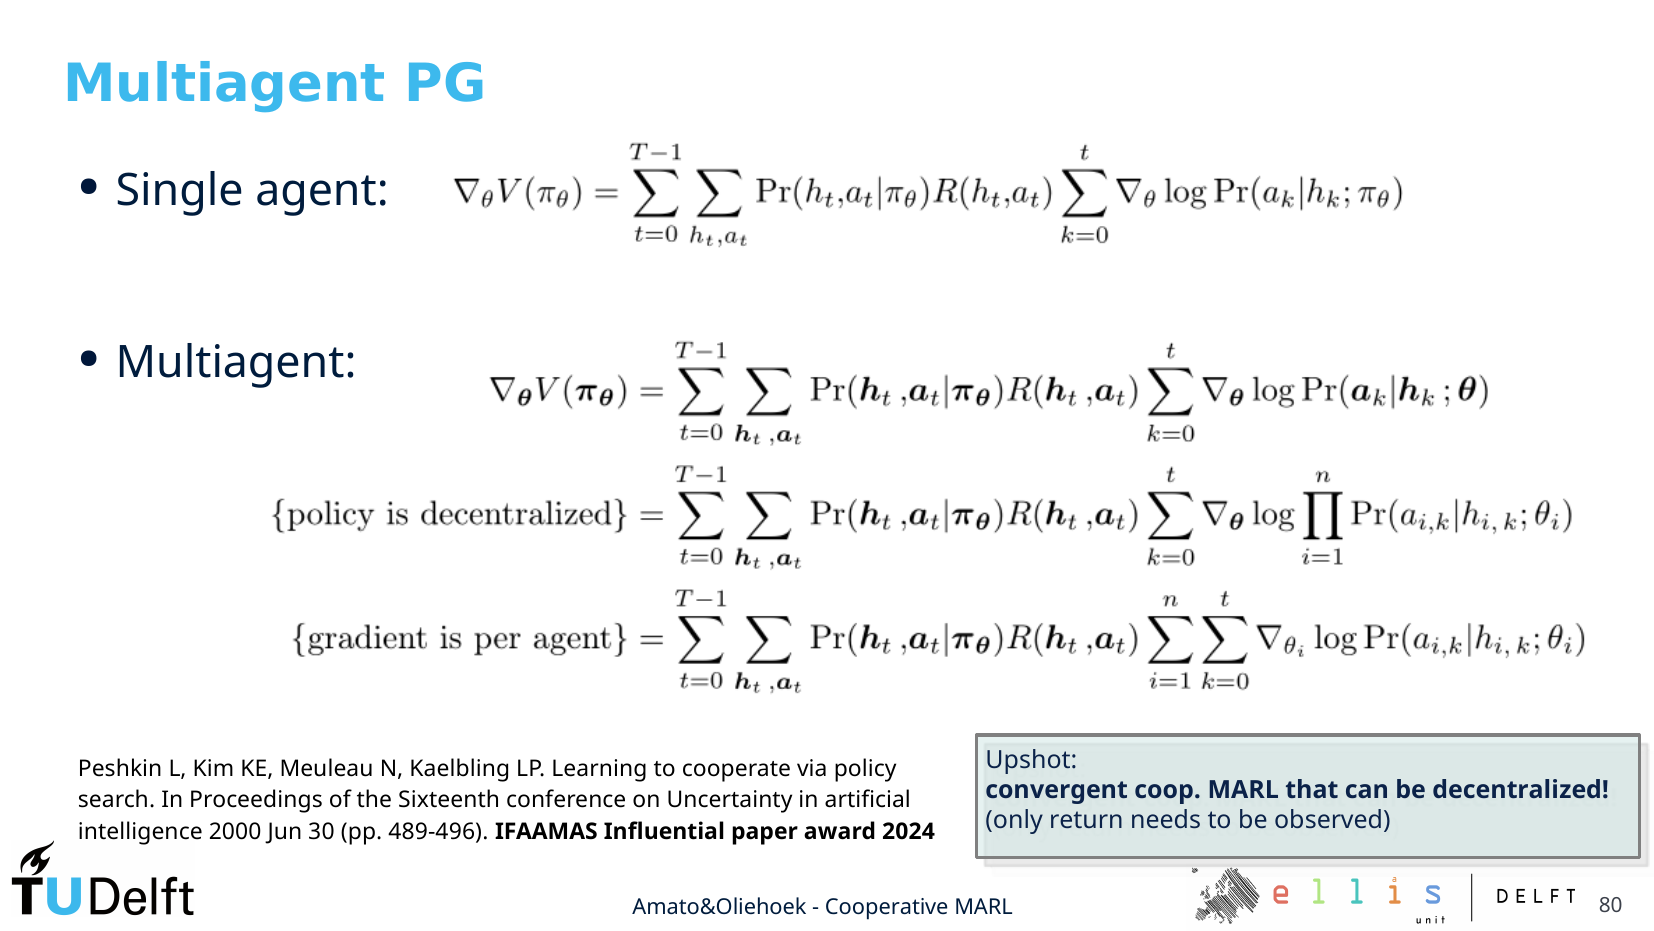

Multiagent PG
# Single agent:
Multiagent:
Upshot:
convergent coop. MARL that can be decentralized!
(only return needs to be observed)
Peshkin L, Kim KE, Meuleau N, Kaelbling LP. Learning to cooperate via policy search. In Proceedings of the Sixteenth conference on Uncertainty in artificial intelligence 2000 Jun 30 (pp. 489-496). IFAAMAS Influential paper award 2024
Amato&Oliehoek - Cooperative MARL